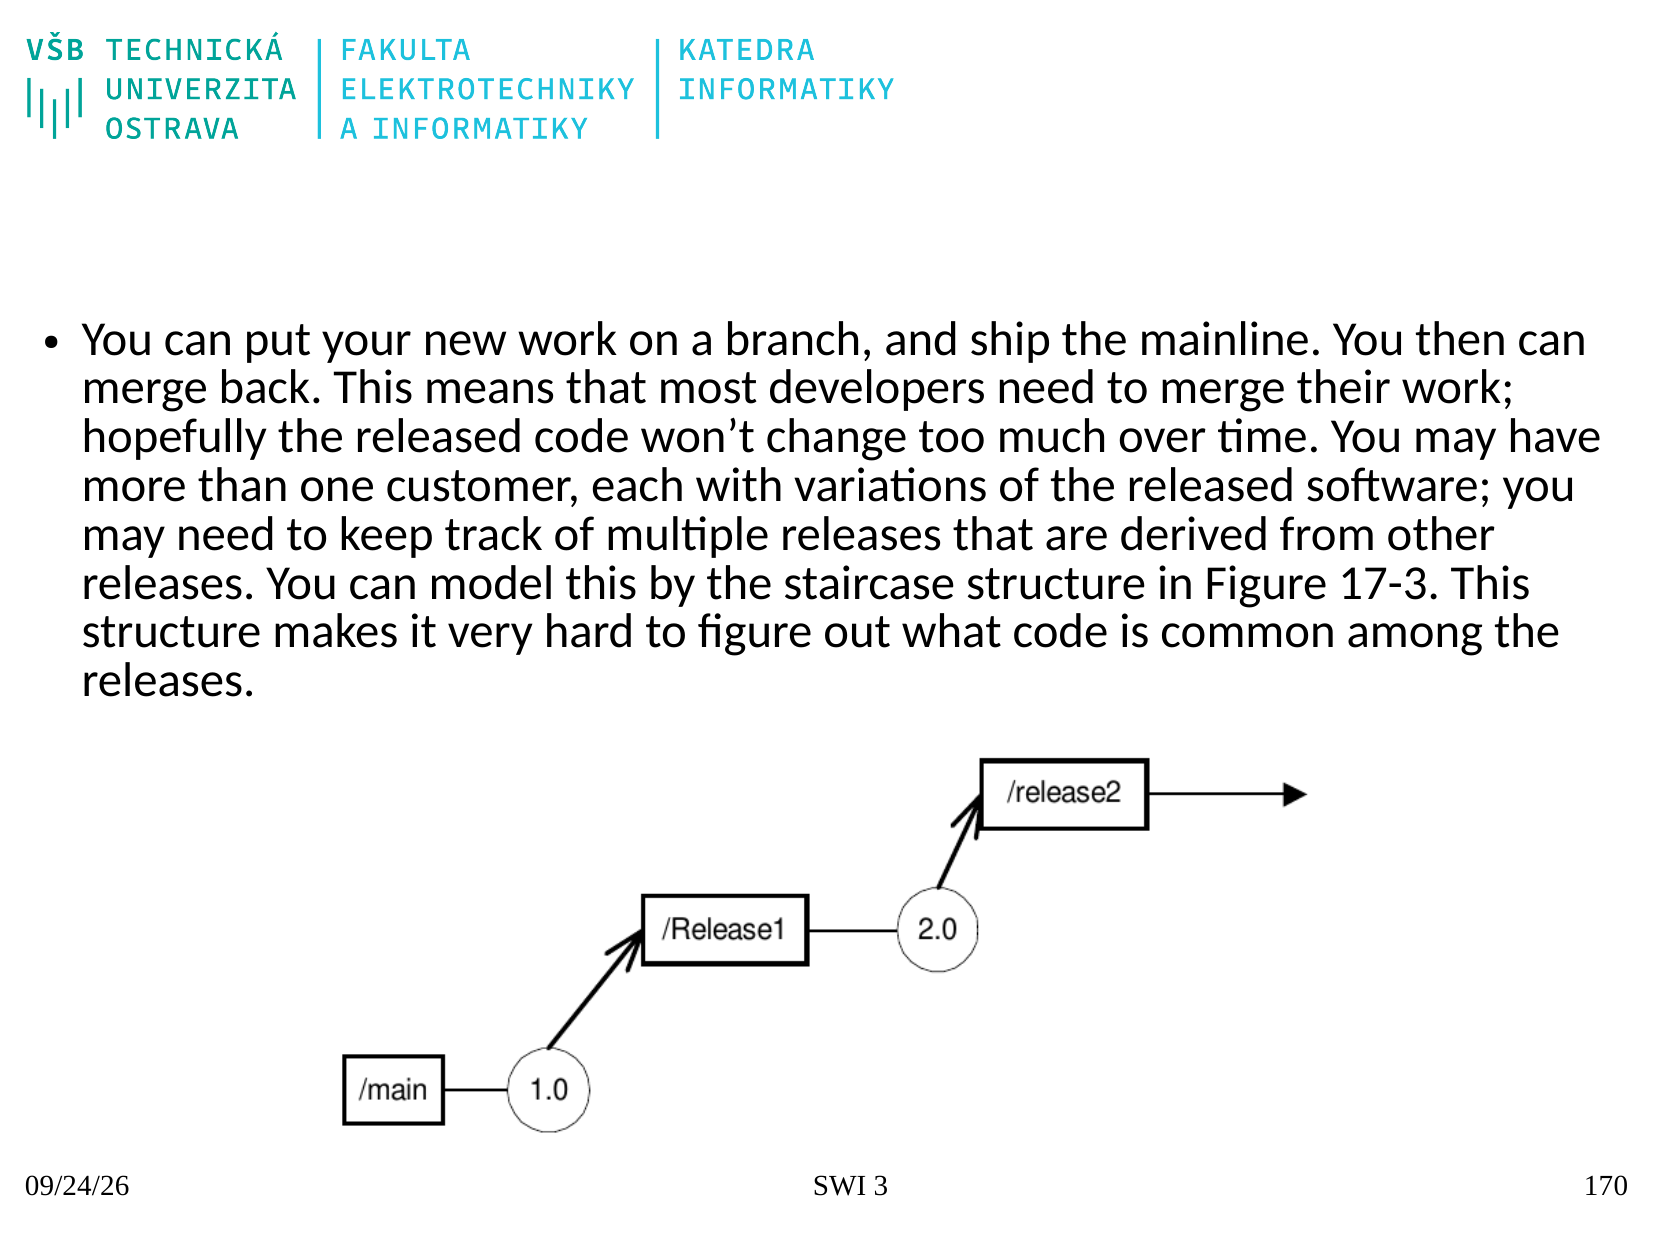

# You can put your new work on a branch, and ship the mainline. You then can merge back. This means that most developers need to merge their work; hopefully the released code won’t change too much over time. You may have more than one customer, each with variations of the released software; you may need to keep track of multiple releases that are derived from other releases. You can model this by the staircase structure in Figure 17-3. This structure makes it very hard to figure out what code is common among the releases.
SWI 3
170